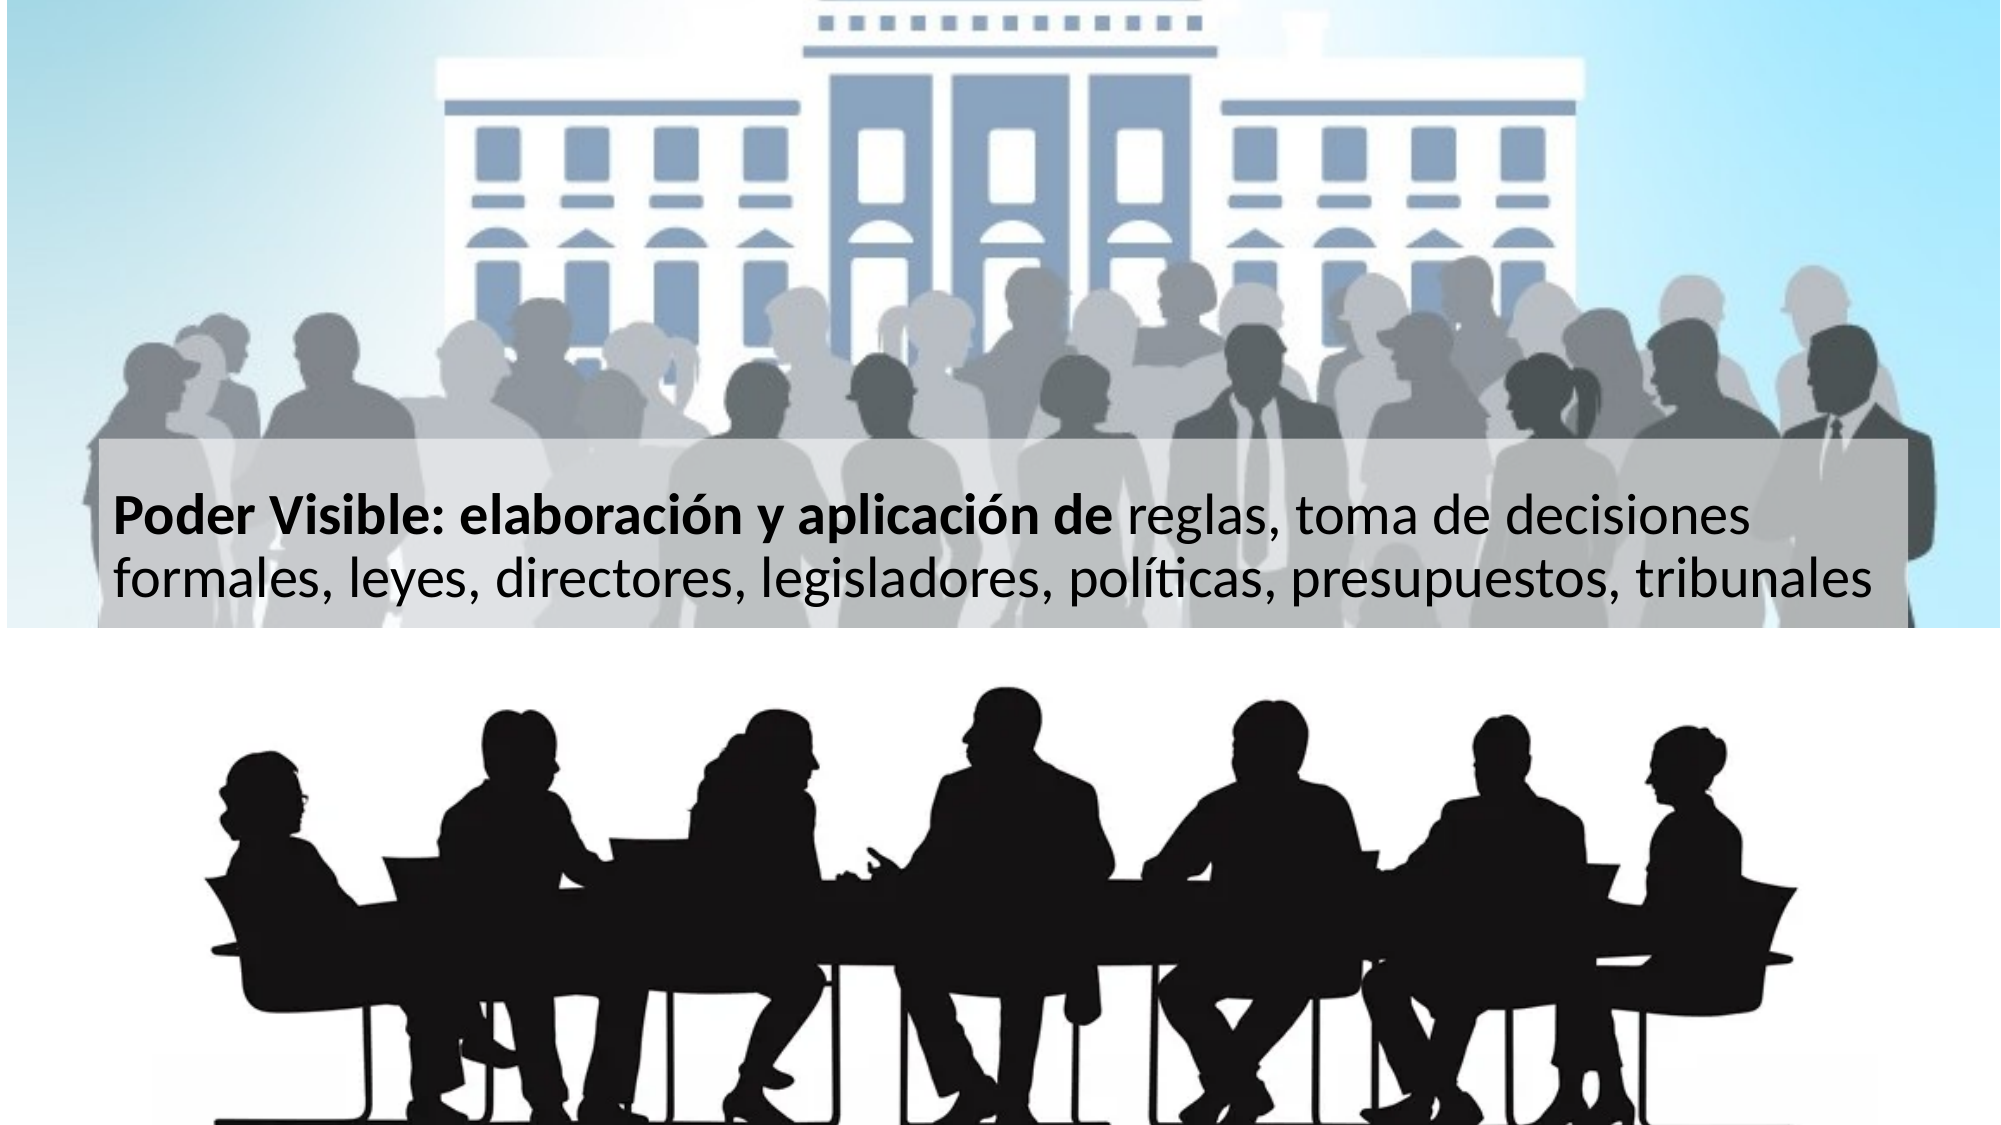

# Poder Visible: elaboración y aplicación de reglas, toma de decisiones formales, leyes, directores, legisladores, políticas, presupuestos, tribunales